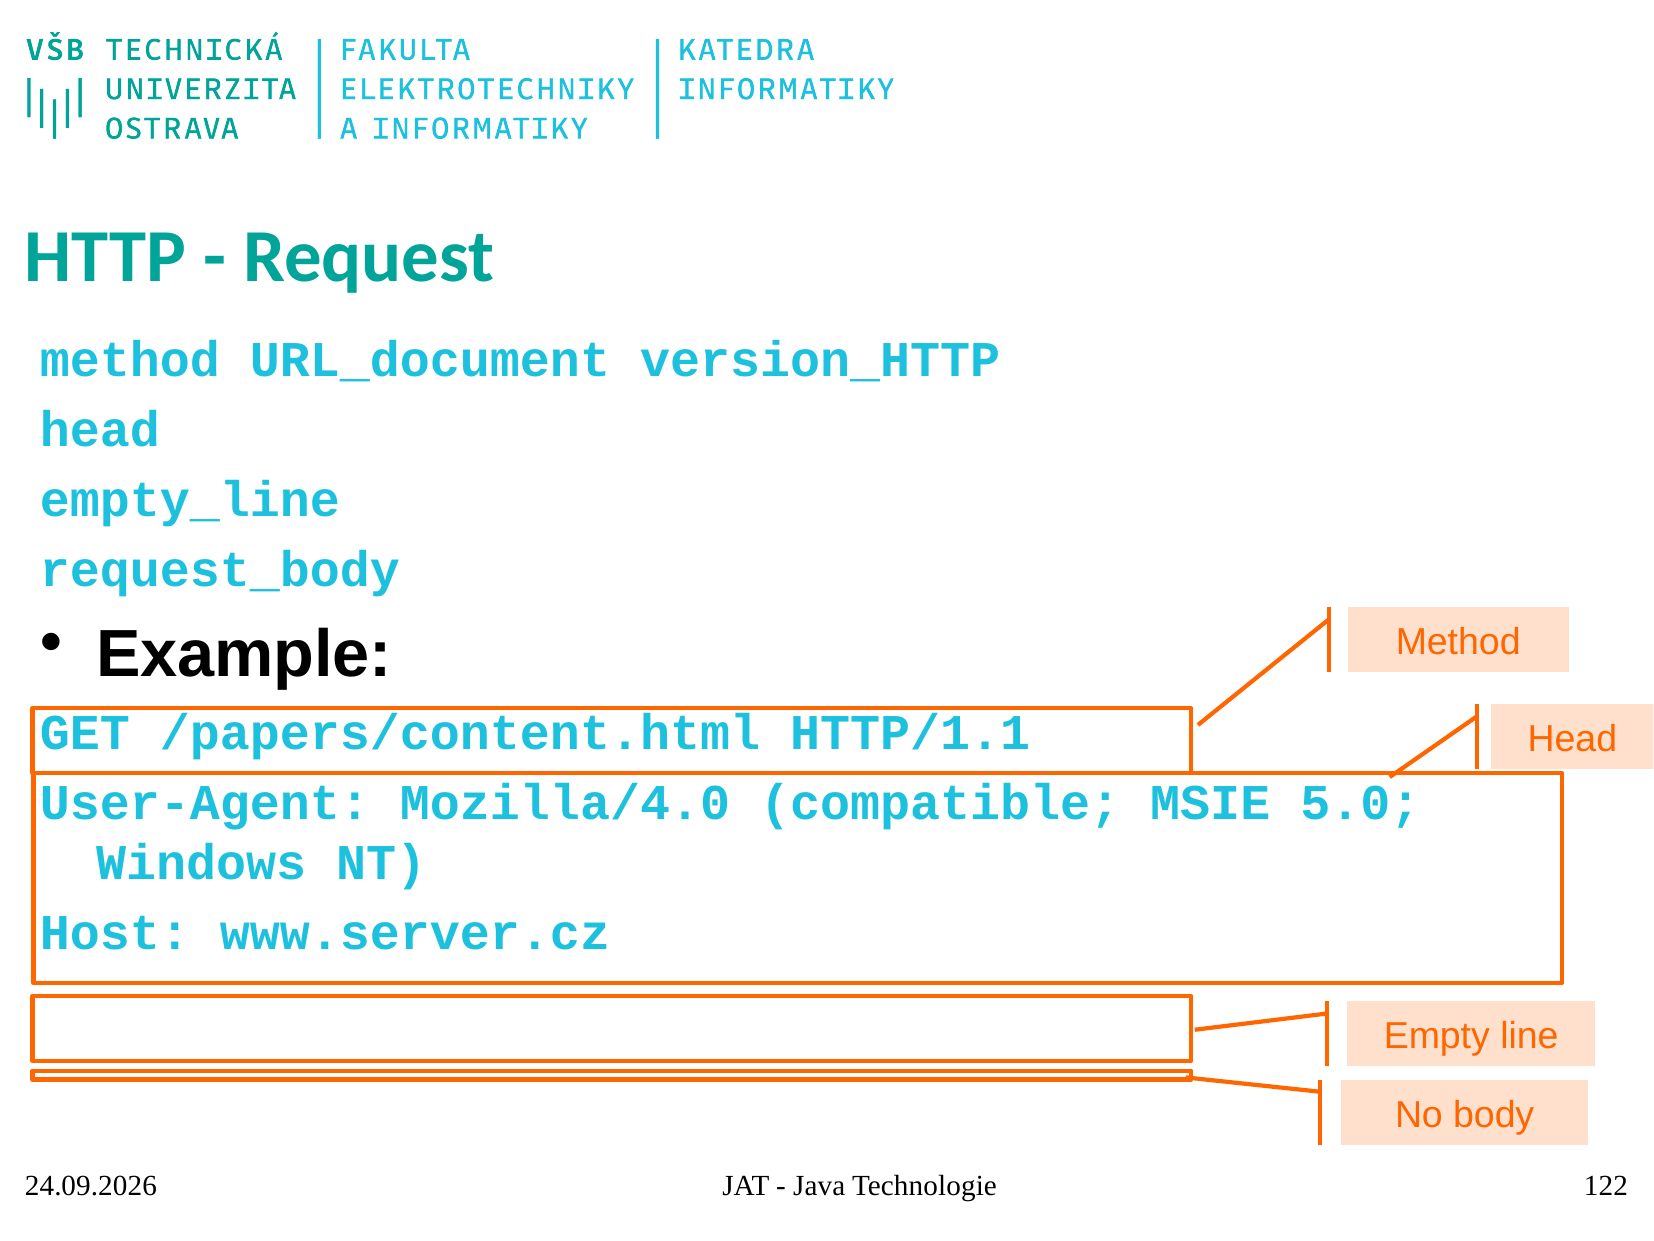

HTTP - Request
# method URL_document version_HTTP
head
empty_line
request_body
Example:
GET /papers/content.html HTTP/1.1
User-Agent: Mozilla/4.0 (compatible; MSIE 5.0; Windows NT)
Host: www.server.cz
Method
Head
Empty line
No body
JAT - Java Technologie
122